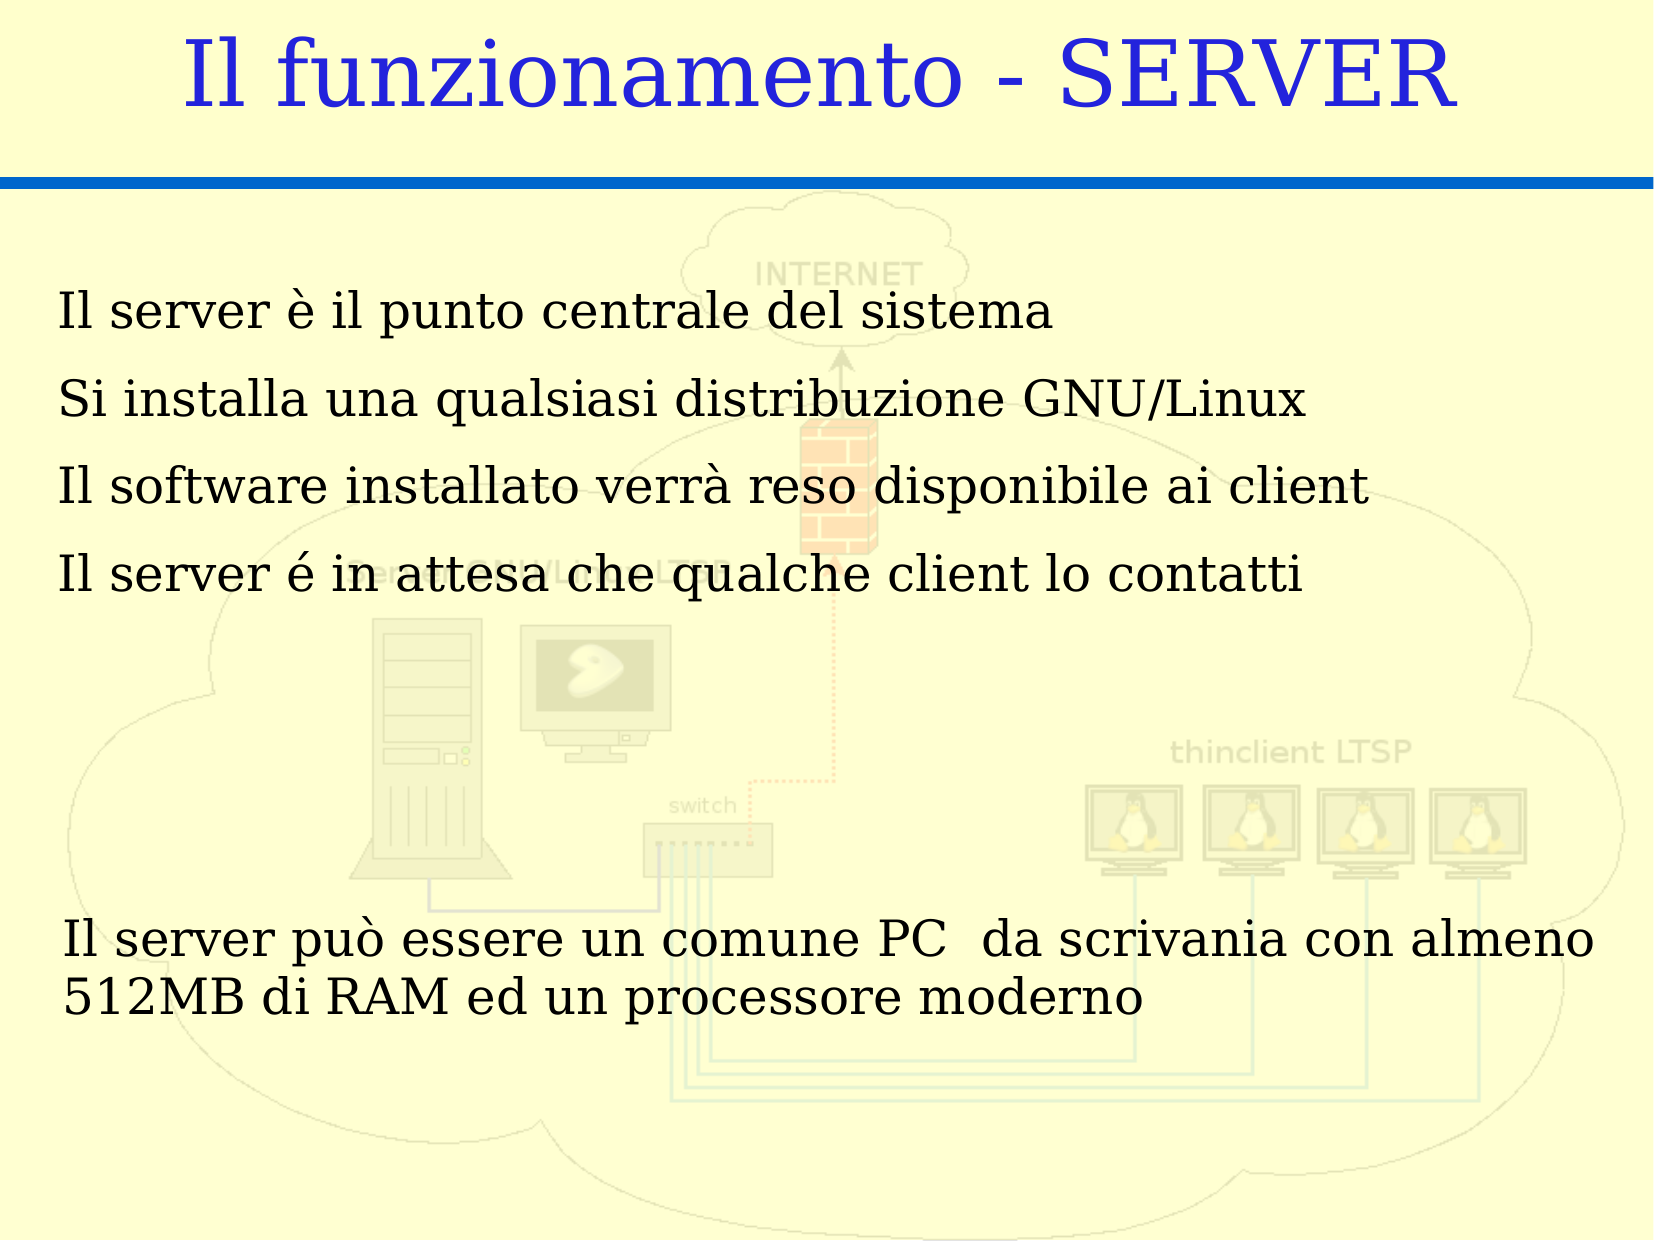

# Il funzionamento - SERVER
Il server è il punto centrale del sistema
Si installa una qualsiasi distribuzione GNU/Linux
Il software installato verrà reso disponibile ai client
Il server é in attesa che qualche client lo contatti
Il server può essere un comune PC da scrivania con almeno 512MB di RAM ed un processore moderno